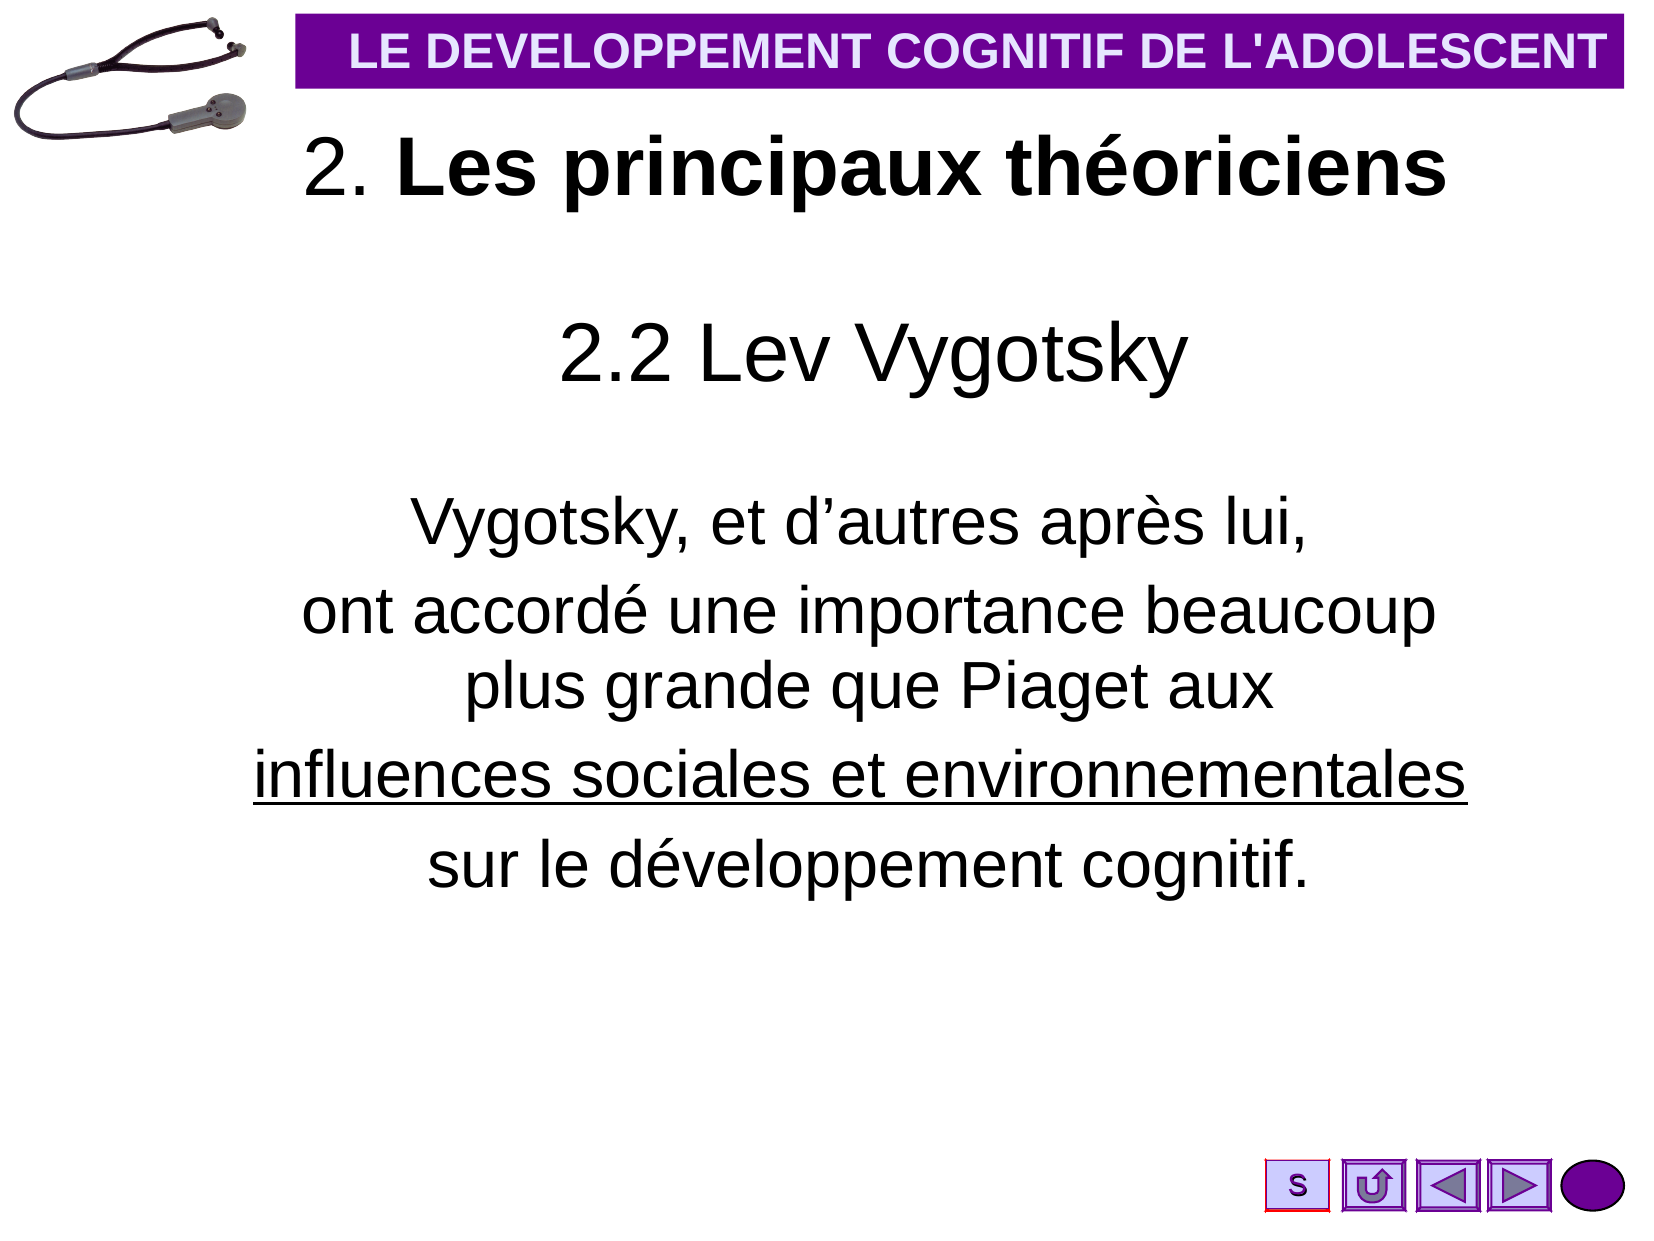

LE DEVELOPPEMENT COGNITIF DE L'ADOLESCENT
2. Les principaux théoriciens
 2.2 Lev Vygotsky
# Vygotsky, et d’autres après lui,
ont accordé une importance beaucoup plus grande que Piaget aux
influences sociales et environnementales
sur le développement cognitif.